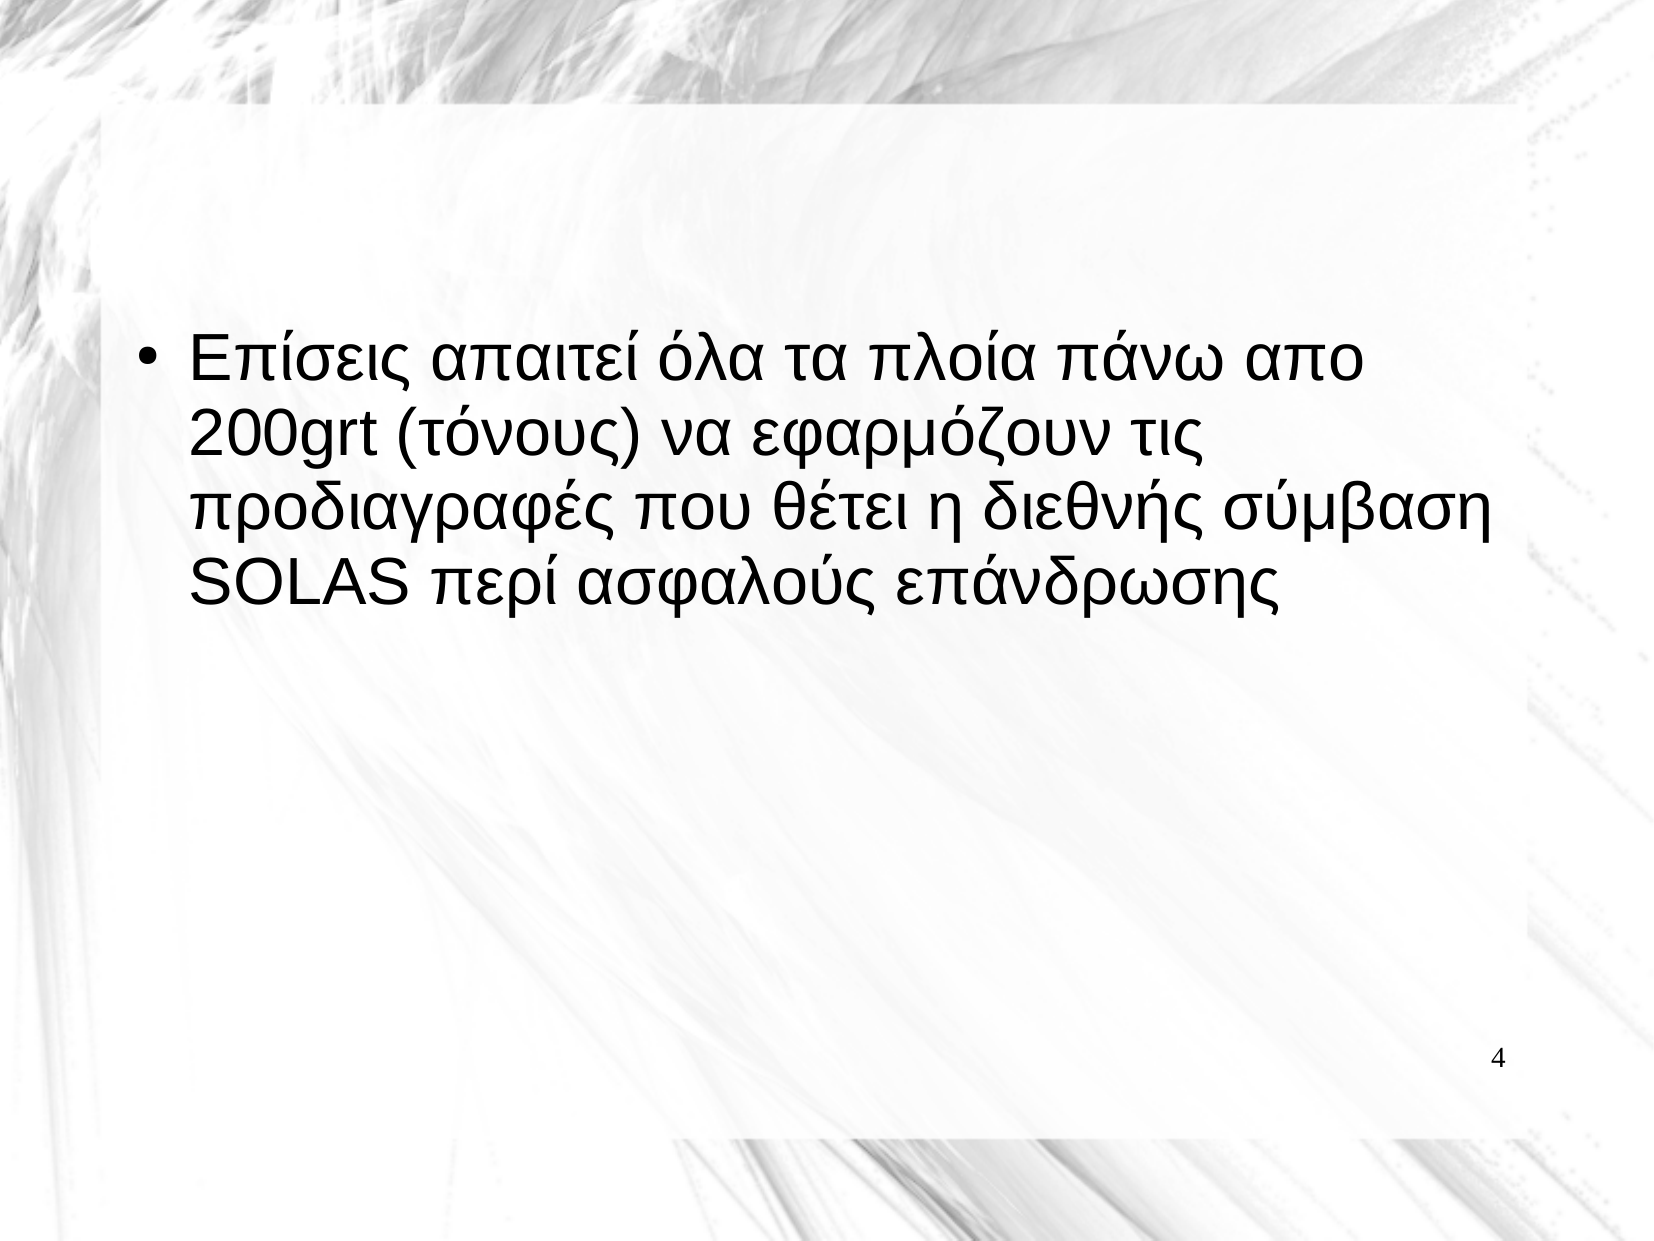

# Επίσεις απαιτεί όλα τα πλοία πάνω απο 200grt (τόνους) να εφαρμόζουν τις προδιαγραφές που θέτει η διεθνής σύμβαση SOLAS περί ασφαλούς επάνδρωσης
4